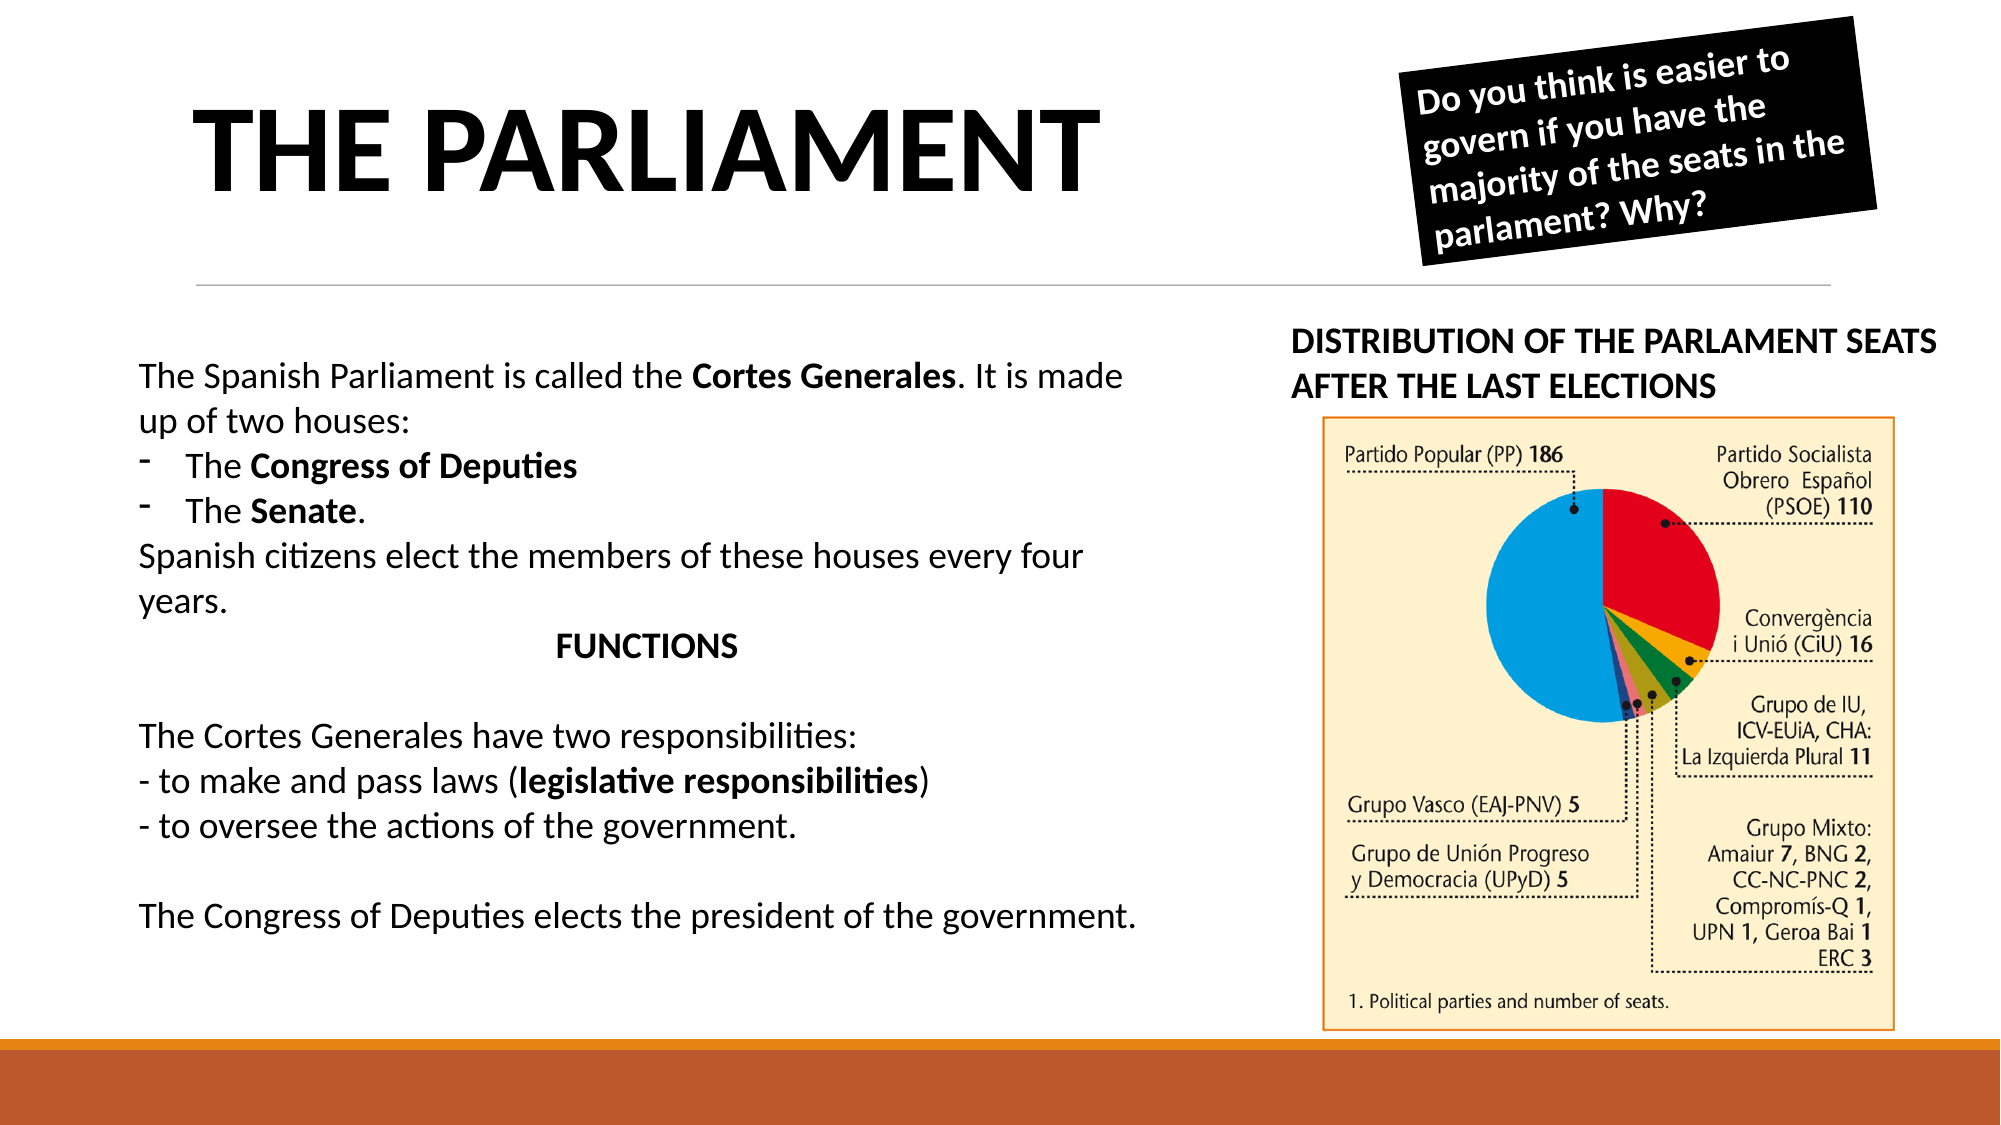

Do you think is easier to govern if you have the majority of the seats in the parlament? Why?
THE PARLIAMENT
DISTRIBUTION OF THE PARLAMENT SEATS AFTER THE LAST ELECTIONS
The Spanish Parliament is called the Cortes Generales. It is made up of two houses:
The Congress of Deputies
The Senate.
Spanish citizens elect the members of these houses every four years.
FUNCTIONS
The Cortes Generales have two responsibilities:
- to make and pass laws (legislative responsibilities)
- to oversee the actions of the government.
The Congress of Deputies elects the president of the government.